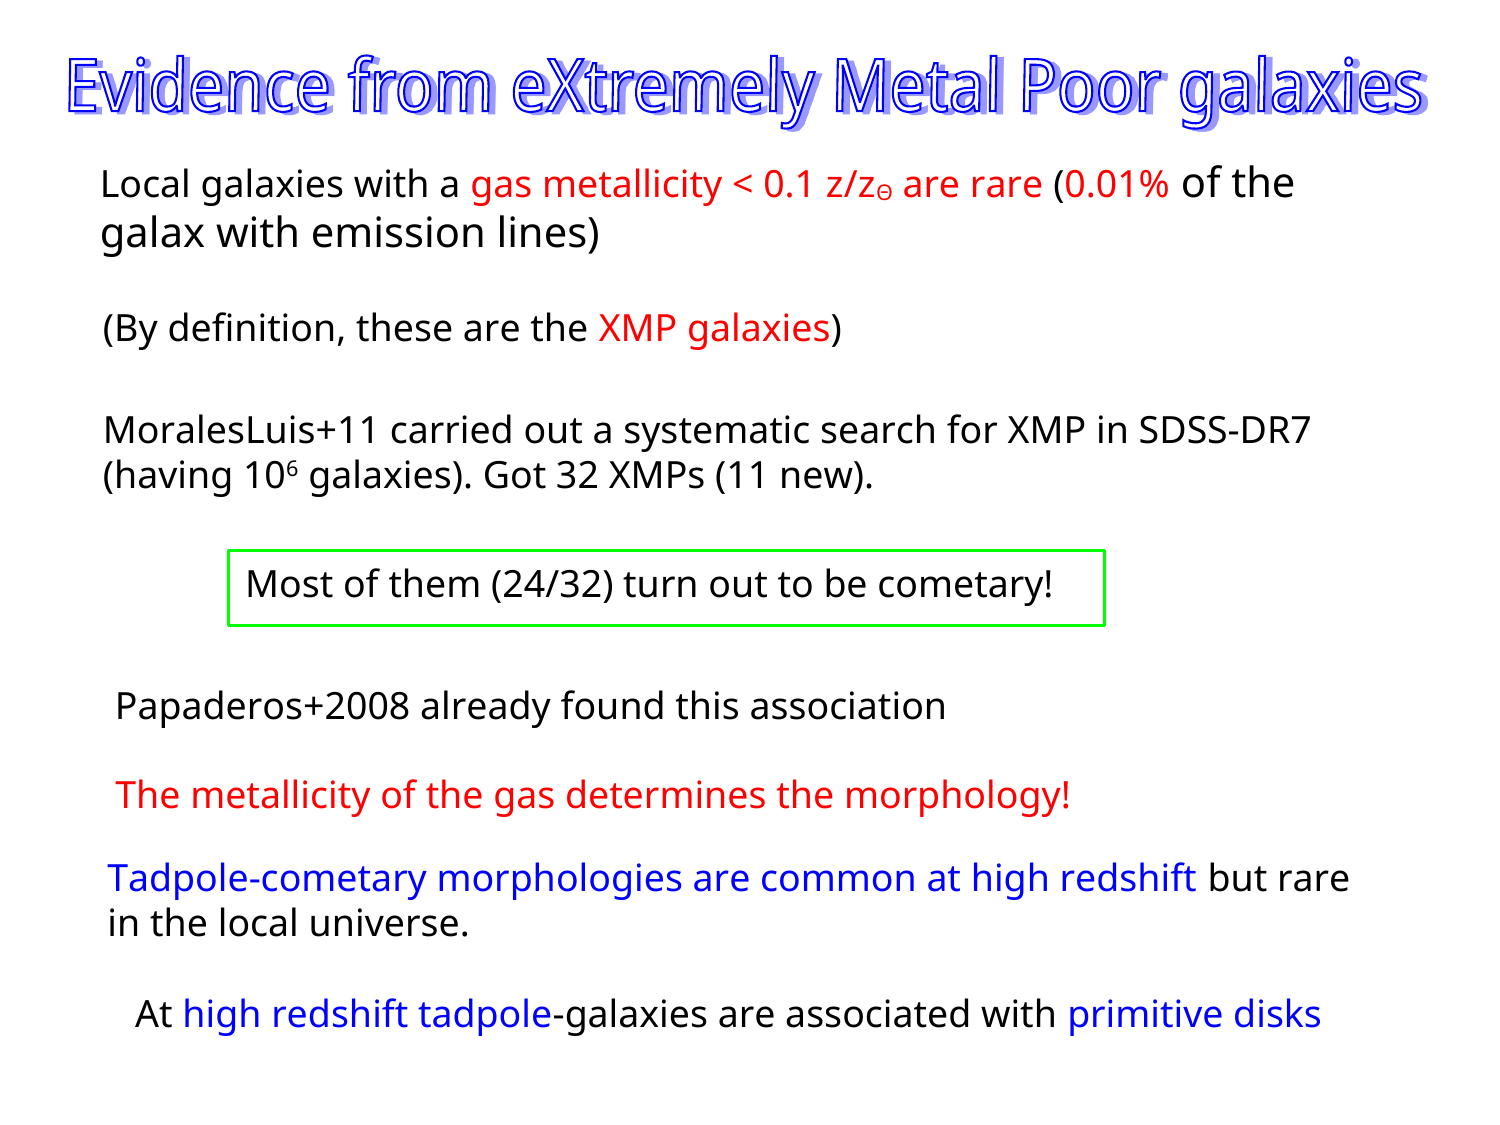

Evidence from eXtremely Metal Poor galaxies
Local galaxies with a gas metallicity < 0.1 z/zΘ are rare (0.01% of the galax with emission lines)
(By definition, these are the XMP galaxies)
MoralesLuis+11 carried out a systematic search for XMP in SDSS-DR7 (having 106 galaxies). Got 32 XMPs (11 new).
Most of them (24/32) turn out to be cometary!
Papaderos+2008 already found this association
The metallicity of the gas determines the morphology!
Tadpole-cometary morphologies are common at high redshift but rare in the local universe.
At high redshift tadpole-galaxies are associated with primitive disks